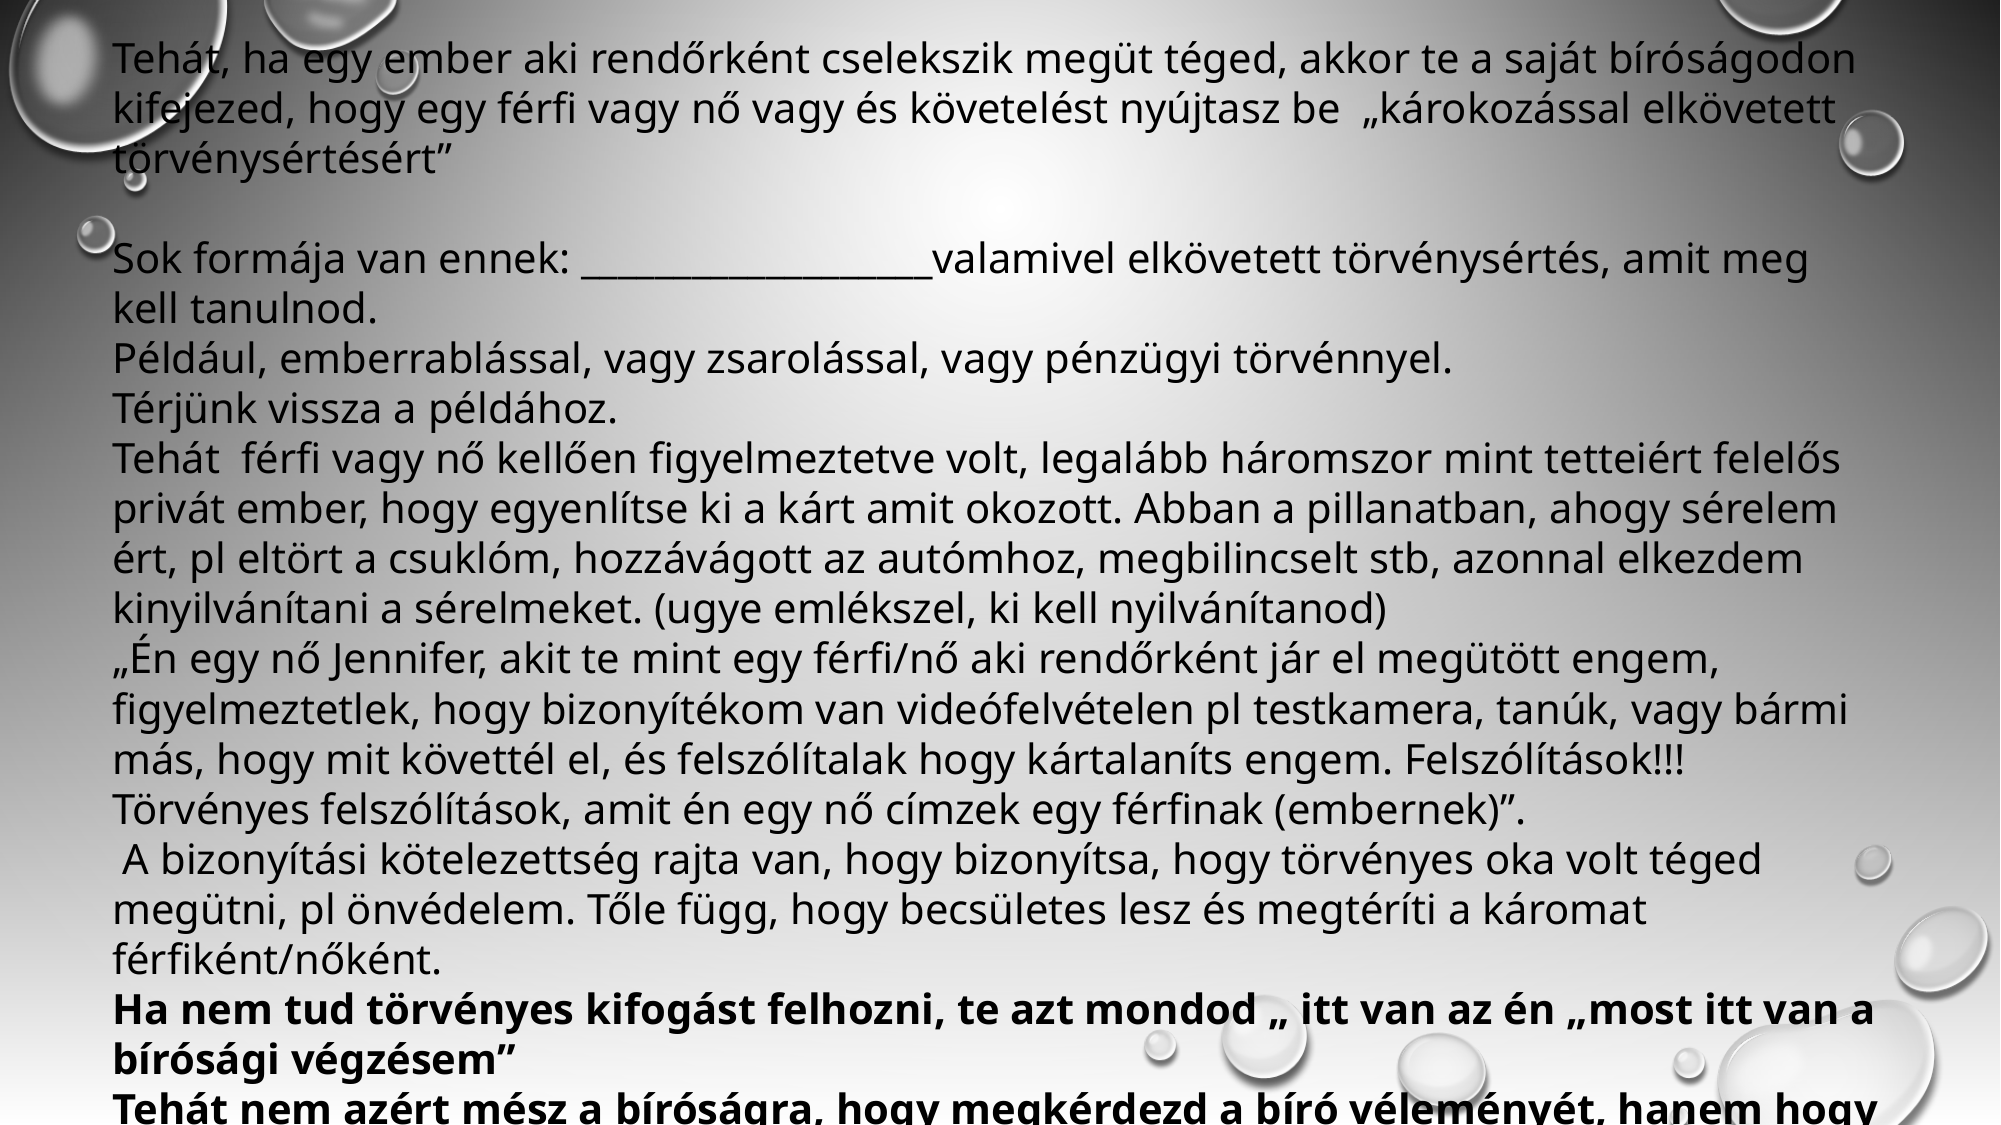

Tehát, ha egy ember aki rendőrként cselekszik megüt téged, akkor te a saját bíróságodon kifejezed, hogy egy férfi vagy nő vagy és követelést nyújtasz be „károkozással elkövetett törvénysértésért”
Sok formája van ennek: ___________________valamivel elkövetett törvénysértés, amit meg kell tanulnod.
Például, emberrablással, vagy zsarolással, vagy pénzügyi törvénnyel.
Térjünk vissza a példához.
Tehát férfi vagy nő kellően figyelmeztetve volt, legalább háromszor mint tetteiért felelős privát ember, hogy egyenlítse ki a kárt amit okozott. Abban a pillanatban, ahogy sérelem ért, pl eltört a csuklóm, hozzávágott az autómhoz, megbilincselt stb, azonnal elkezdem kinyilvánítani a sérelmeket. (ugye emlékszel, ki kell nyilvánítanod)
„Én egy nő Jennifer, akit te mint egy férfi/nő aki rendőrként jár el megütött engem, figyelmeztetlek, hogy bizonyítékom van videófelvételen pl testkamera, tanúk, vagy bármi más, hogy mit követtél el, és felszólítalak hogy kártalaníts engem. Felszólítások!!! Törvényes felszólítások, amit én egy nő címzek egy férfinak (embernek)”.
 A bizonyítási kötelezettség rajta van, hogy bizonyítsa, hogy törvényes oka volt téged megütni, pl önvédelem. Tőle függ, hogy becsületes lesz és megtéríti a káromat férfiként/nőként.
Ha nem tud törvényes kifogást felhozni, te azt mondod „ itt van az én „most itt van a bírósági végzésem”
Tehát nem azért mész a bíróságra, hogy megkérdezd a bíró véleményét, hanem hogy benyújts egy követelést ami bizonyítékkal van lefedve, és a bíró mint elöljáró jóvá kell hagyja a követelésedet. Ennyi!